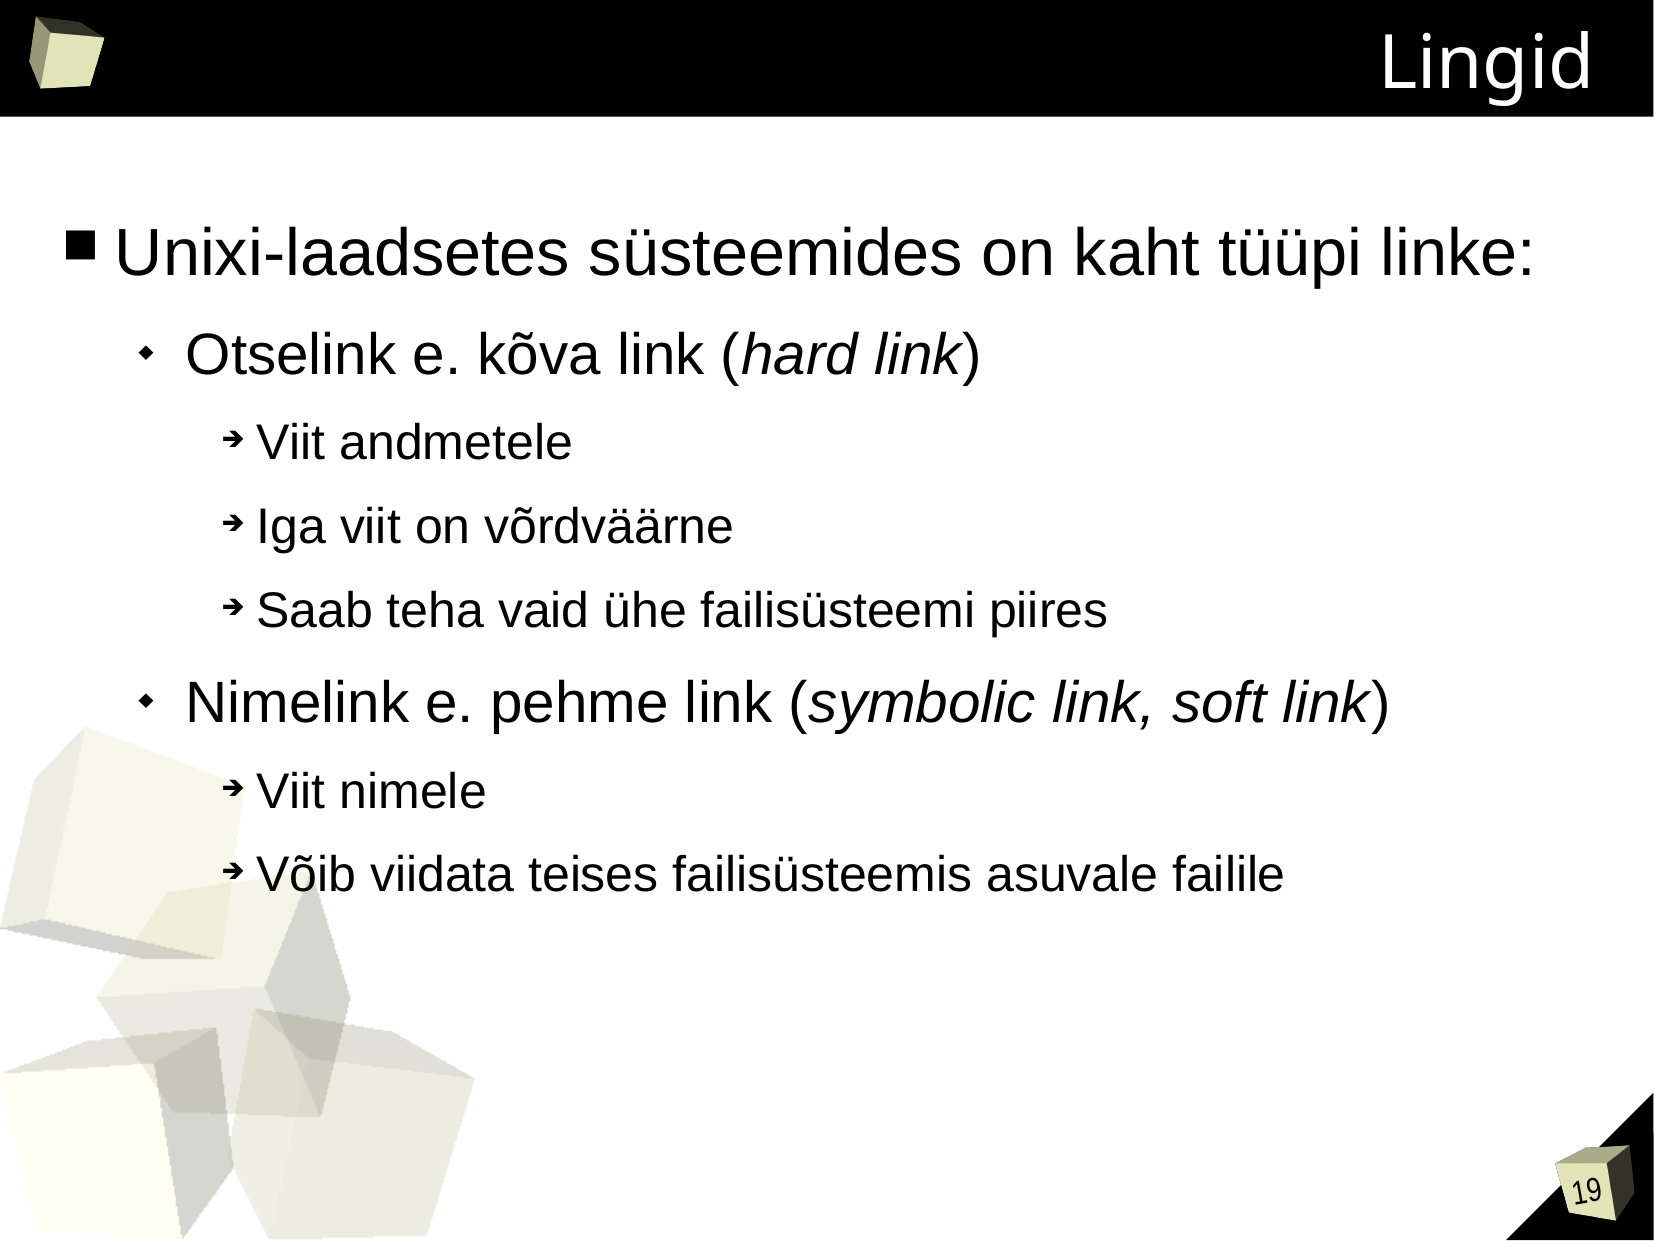

# Lingid
Unixi-laadsetes süsteemides on kaht tüüpi linke:
Otselink e. kõva link (hard link)
Viit andmetele
Iga viit on võrdväärne
Saab teha vaid ühe failisüsteemi piires
Nimelink e. pehme link (symbolic link, soft link)
Viit nimele
Võib viidata teises failisüsteemis asuvale failile